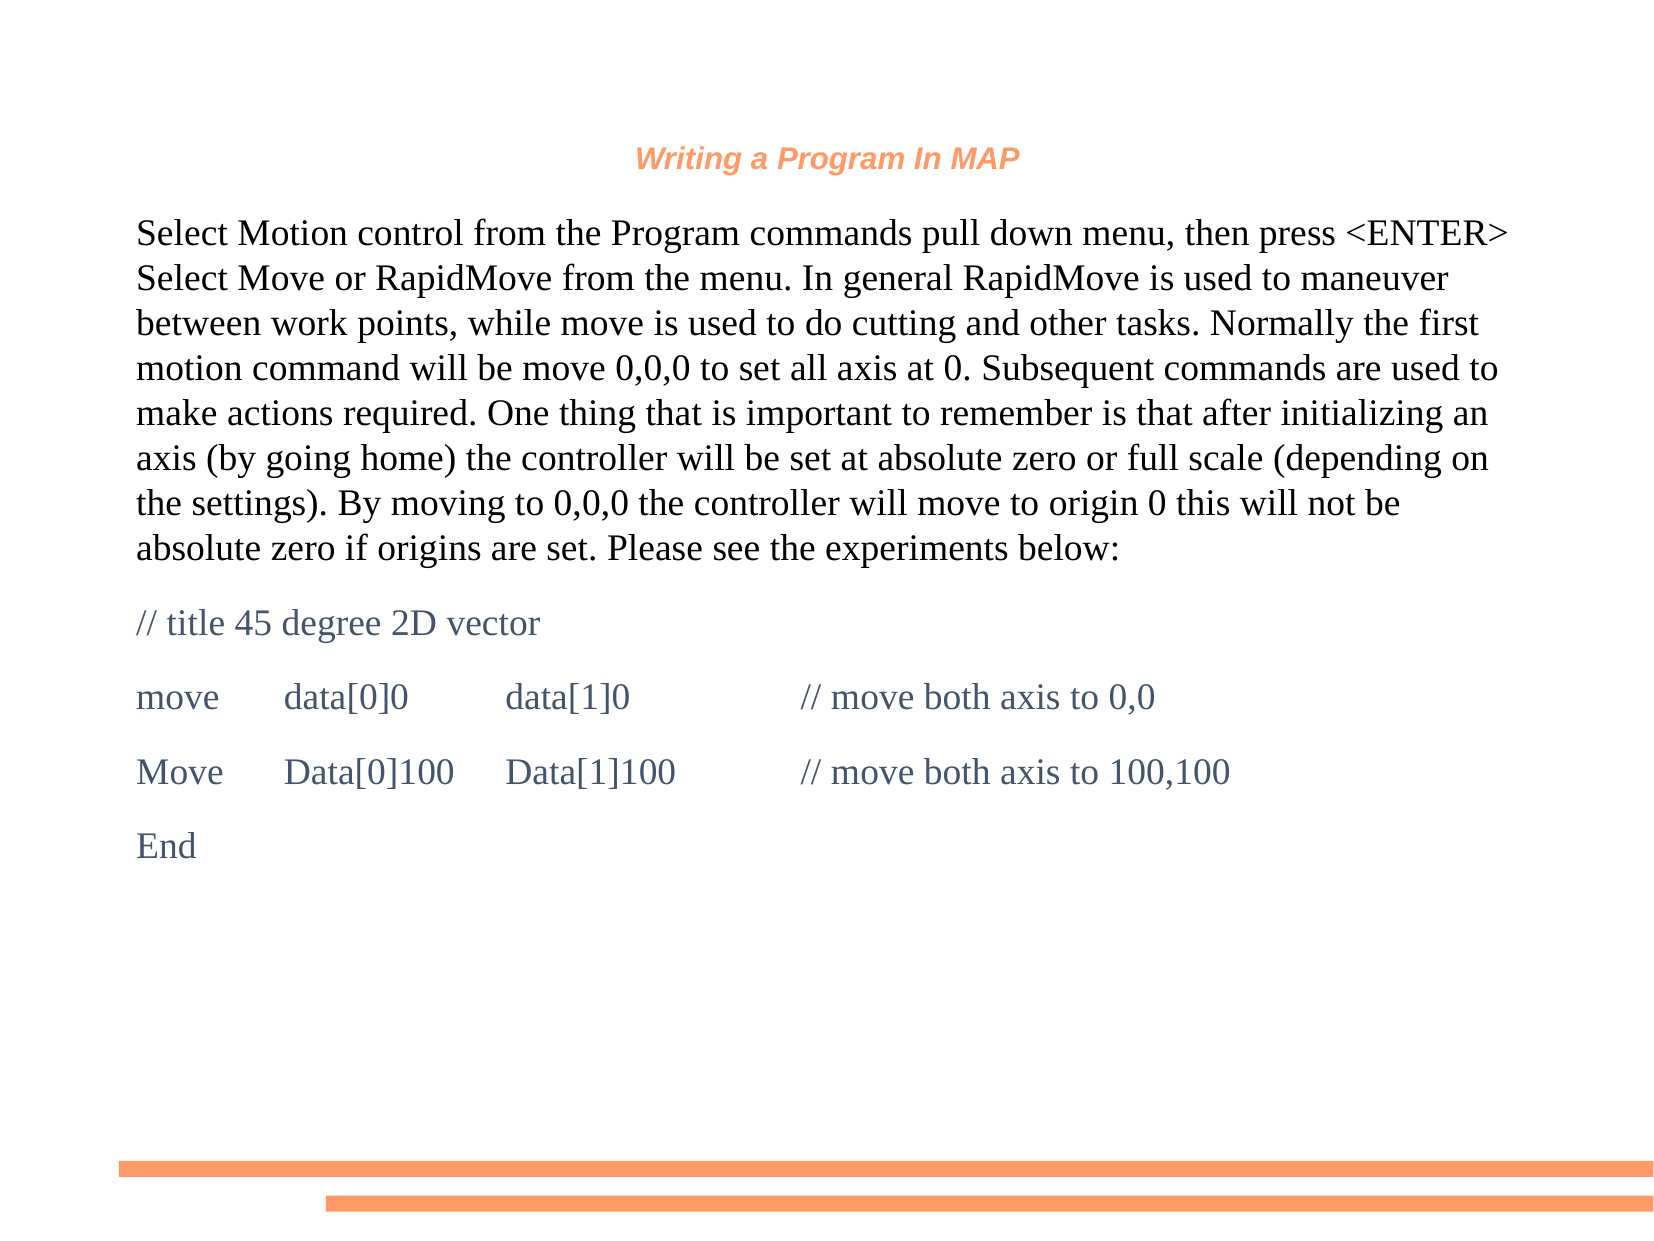

# Writing a Program In MAP
Select Motion control from the Program commands pull down menu, then press <ENTER> Select Move or RapidMove from the menu. In general RapidMove is used to maneuver between work points, while move is used to do cutting and other tasks. Normally the first motion command will be move 0,0,0 to set all axis at 0. Subsequent commands are used to make actions required. One thing that is important to remember is that after initializing an axis (by going home) the controller will be set at absolute zero or full scale (depending on the settings). By moving to 0,0,0 the controller will move to origin 0 this will not be absolute zero if origins are set. Please see the experiments below:
// title 45 degree 2D vector
move	data[0]0		data[1]0			// move both axis to 0,0
Move	Data[0]100	Data[1]100		// move both axis to 100,100
End